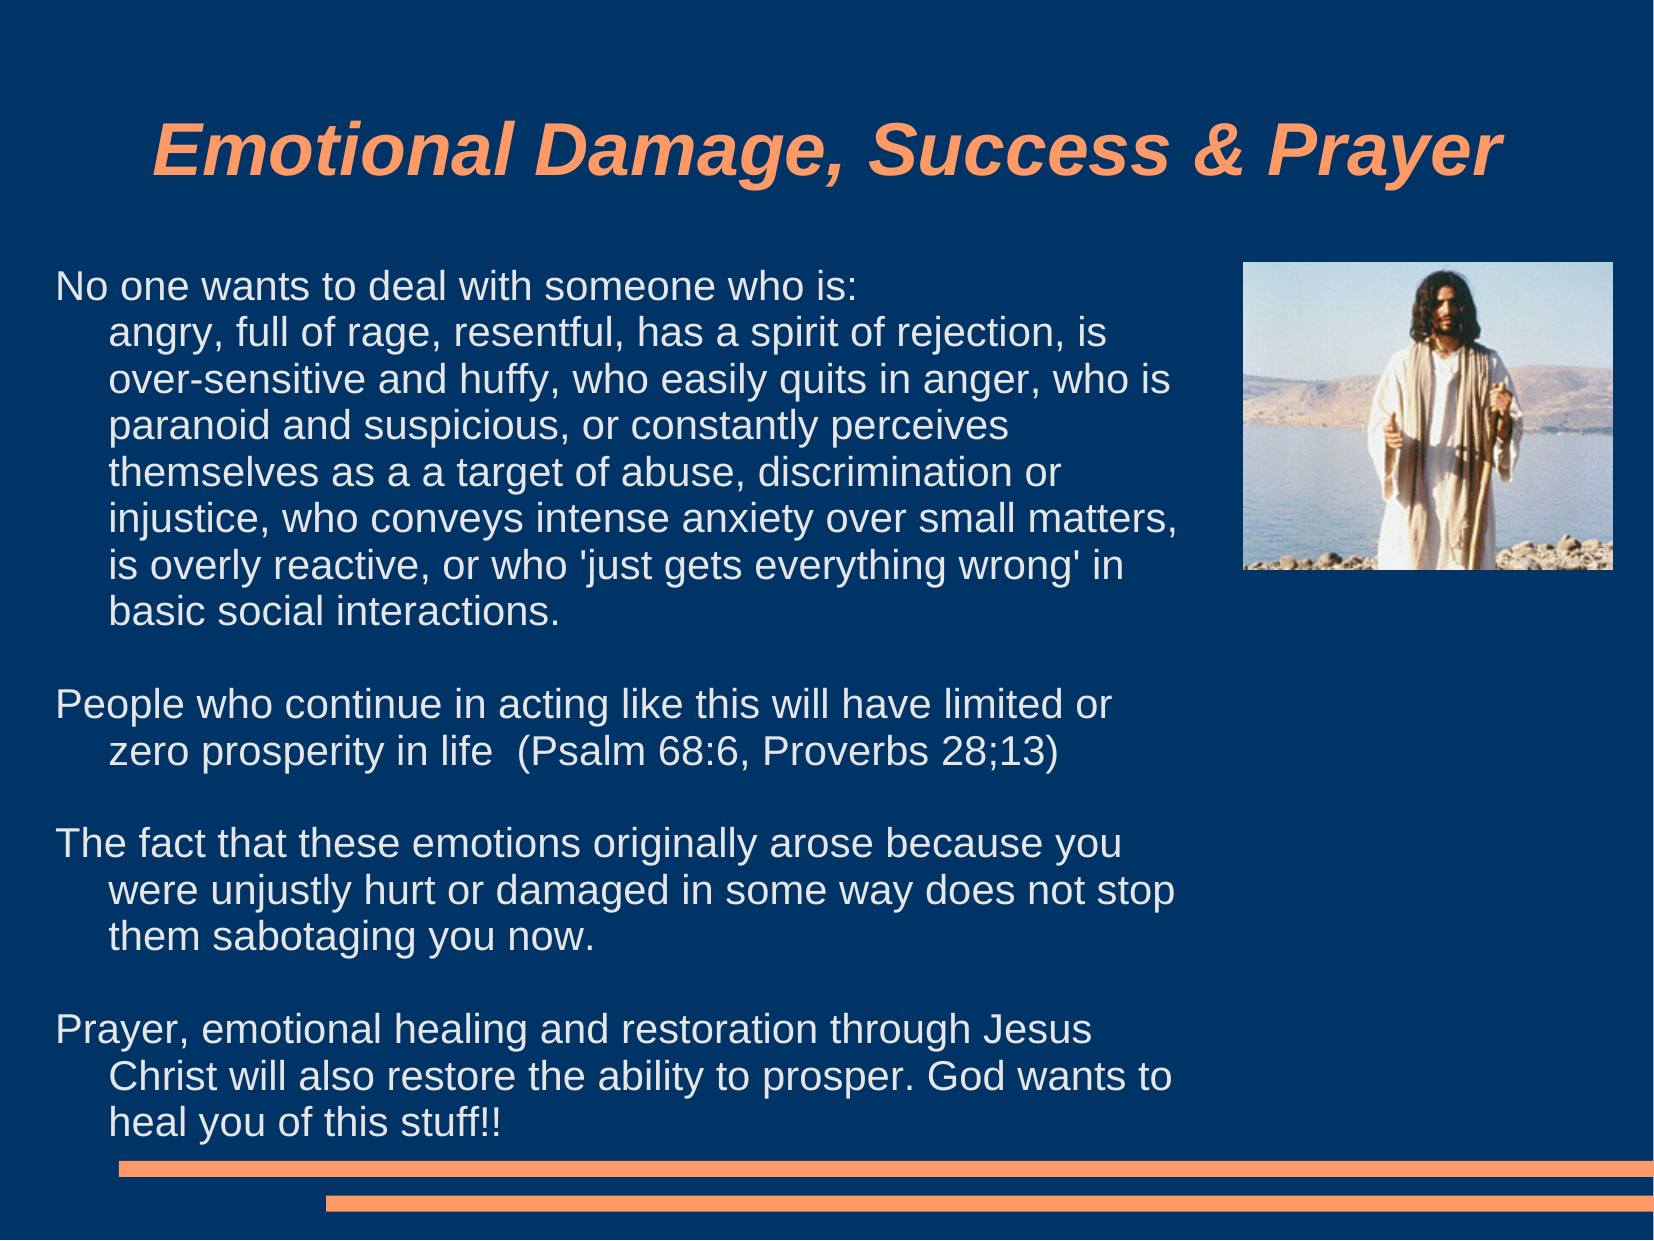

# Emotional Damage, Success & Prayer
No one wants to deal with someone who is:
angry, full of rage, resentful, has a spirit of rejection, is over-sensitive and huffy, who easily quits in anger, who is paranoid and suspicious, or constantly perceives themselves as a a target of abuse, discrimination or injustice, who conveys intense anxiety over small matters, is overly reactive, or who 'just gets everything wrong' in basic social interactions.
People who continue in acting like this will have limited or zero prosperity in life (Psalm 68:6, Proverbs 28;13)
The fact that these emotions originally arose because you were unjustly hurt or damaged in some way does not stop them sabotaging you now.
Prayer, emotional healing and restoration through Jesus Christ will also restore the ability to prosper. God wants to heal you of this stuff!!